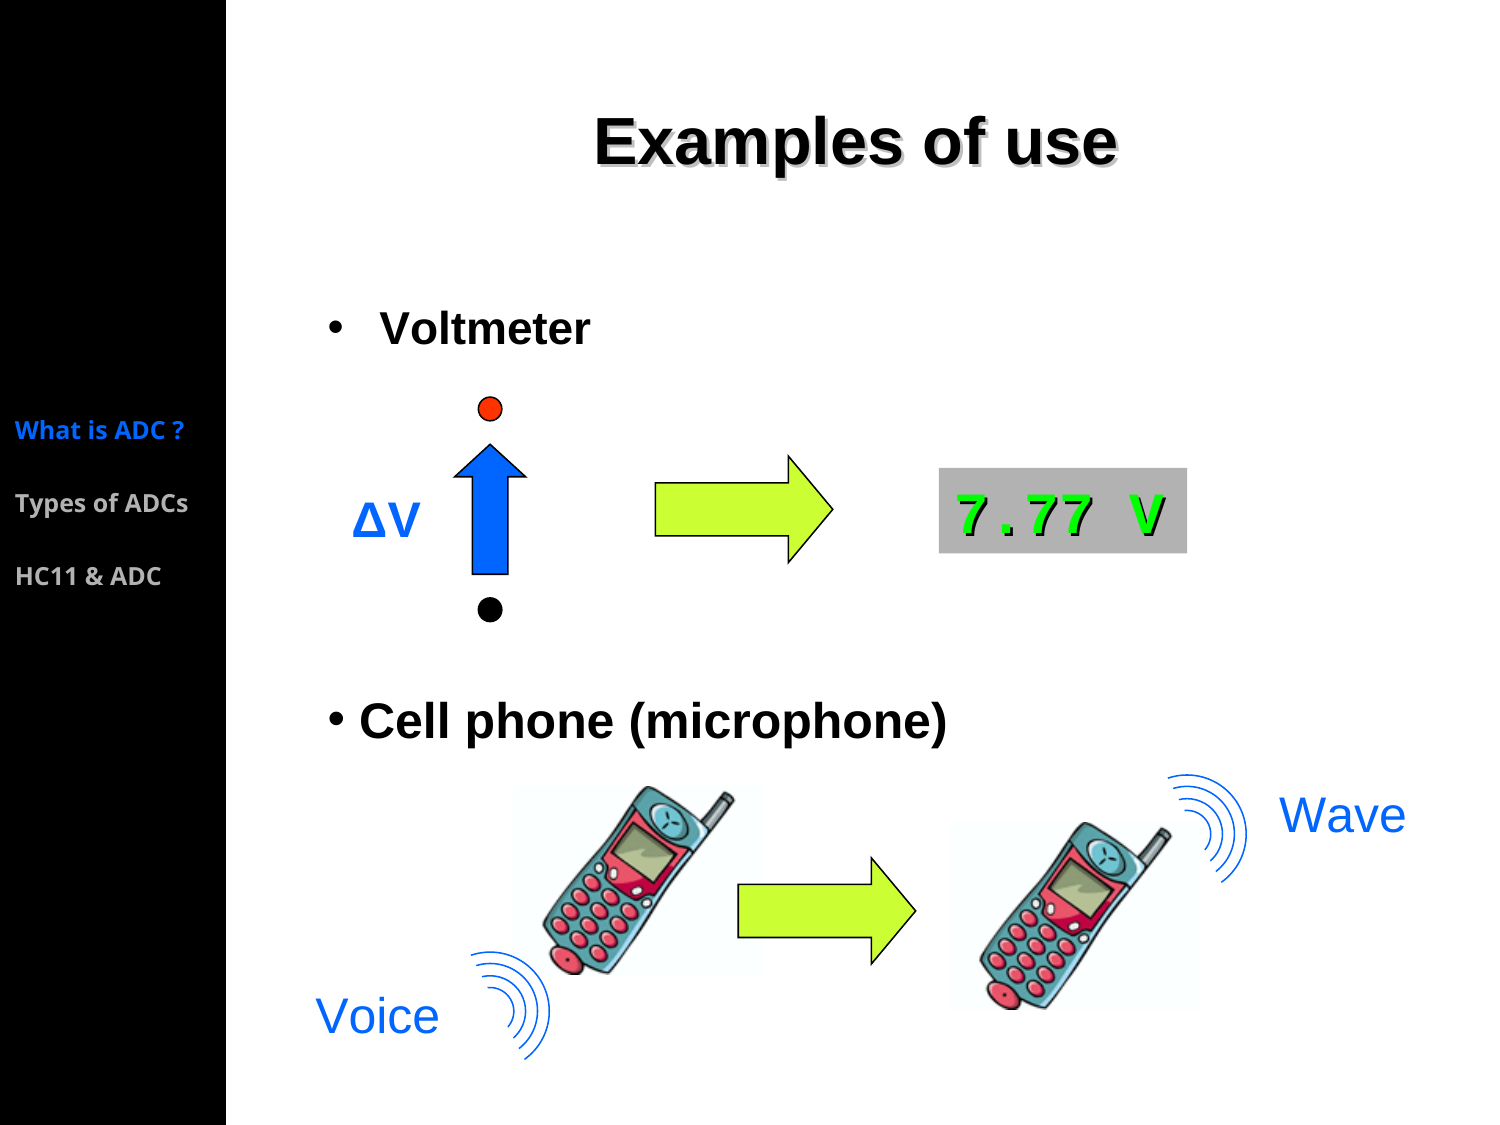

What is ADC ?
Types of ADCs
HC11 & ADC
Examples of use
# Voltmeter
7.77 V
ΔV
 Cell phone (microphone)
Wave
Voice